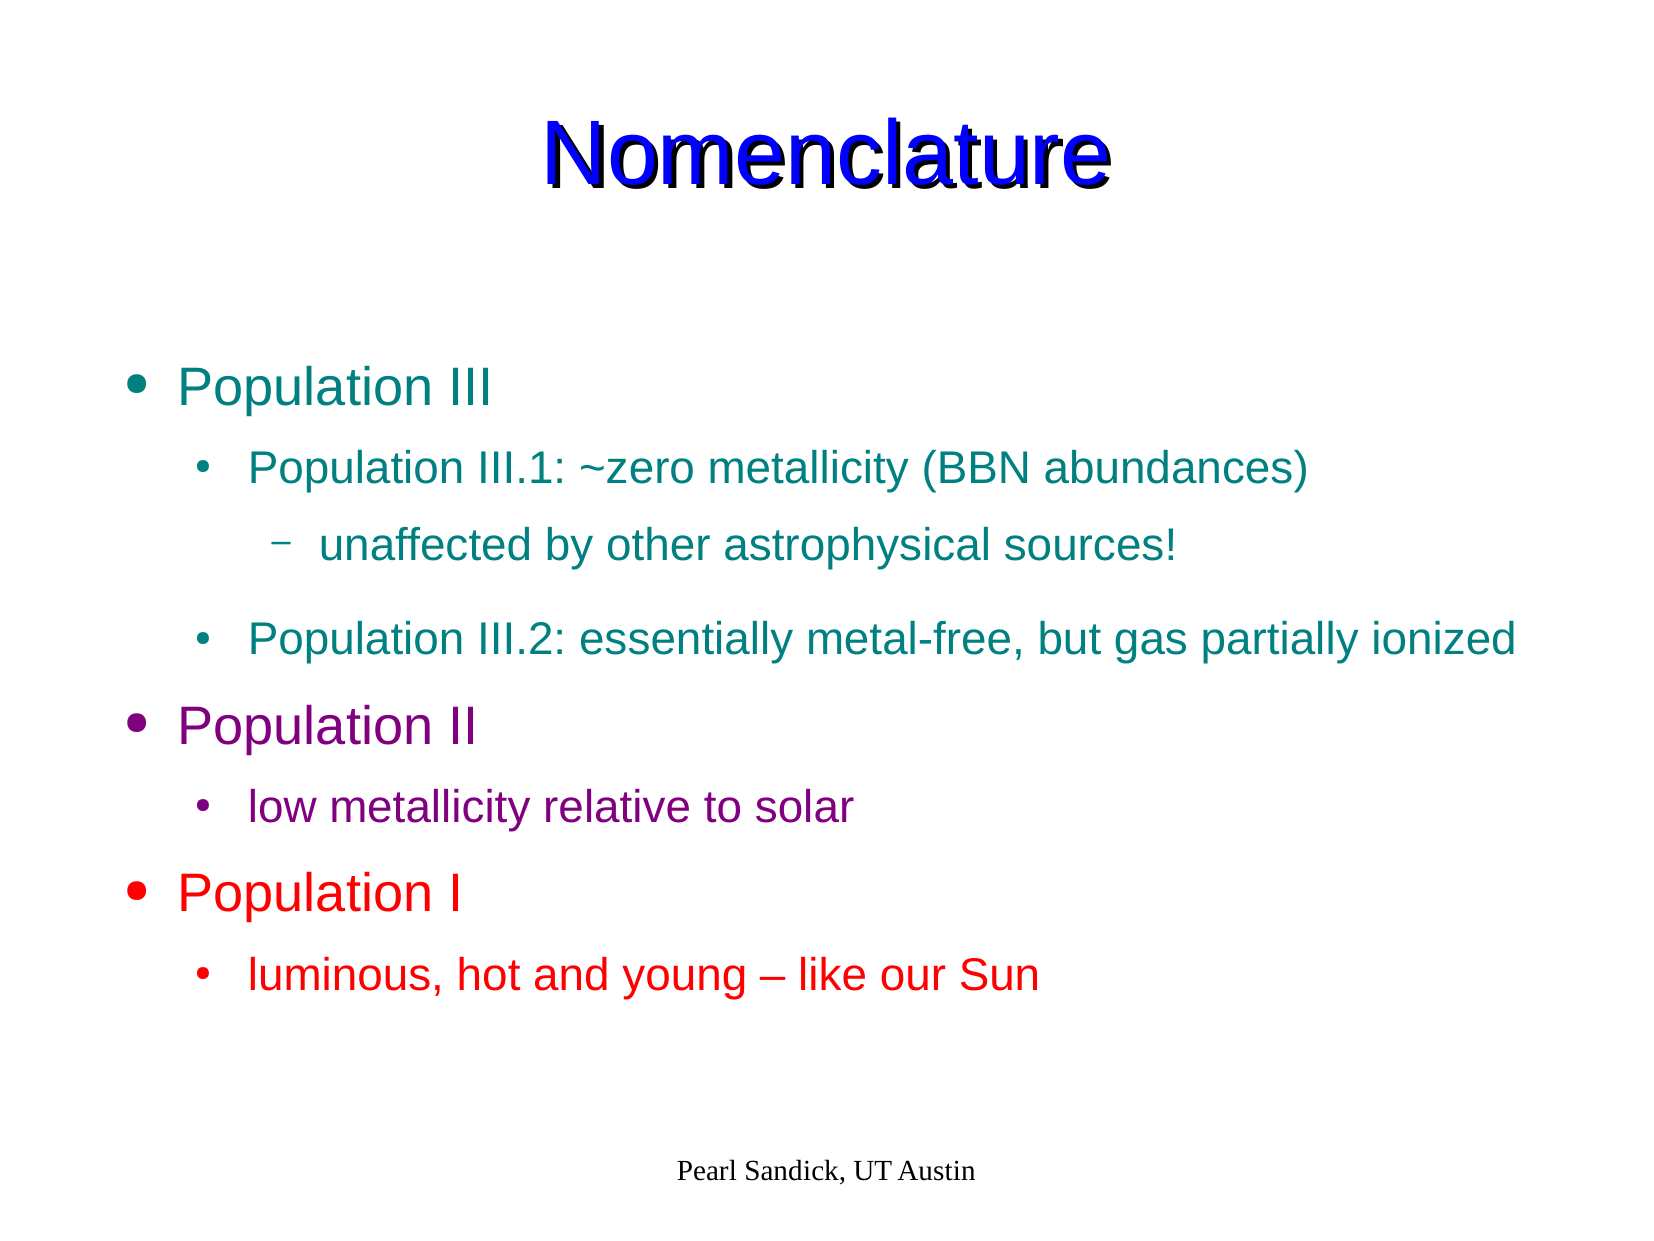

# Nomenclature
Population III
Population III.1: ~zero metallicity (BBN abundances)
unaffected by other astrophysical sources!
Population III.2: essentially metal-free, but gas partially ionized
Population II
low metallicity relative to solar
Population I
luminous, hot and young – like our Sun
Pearl Sandick, UT Austin